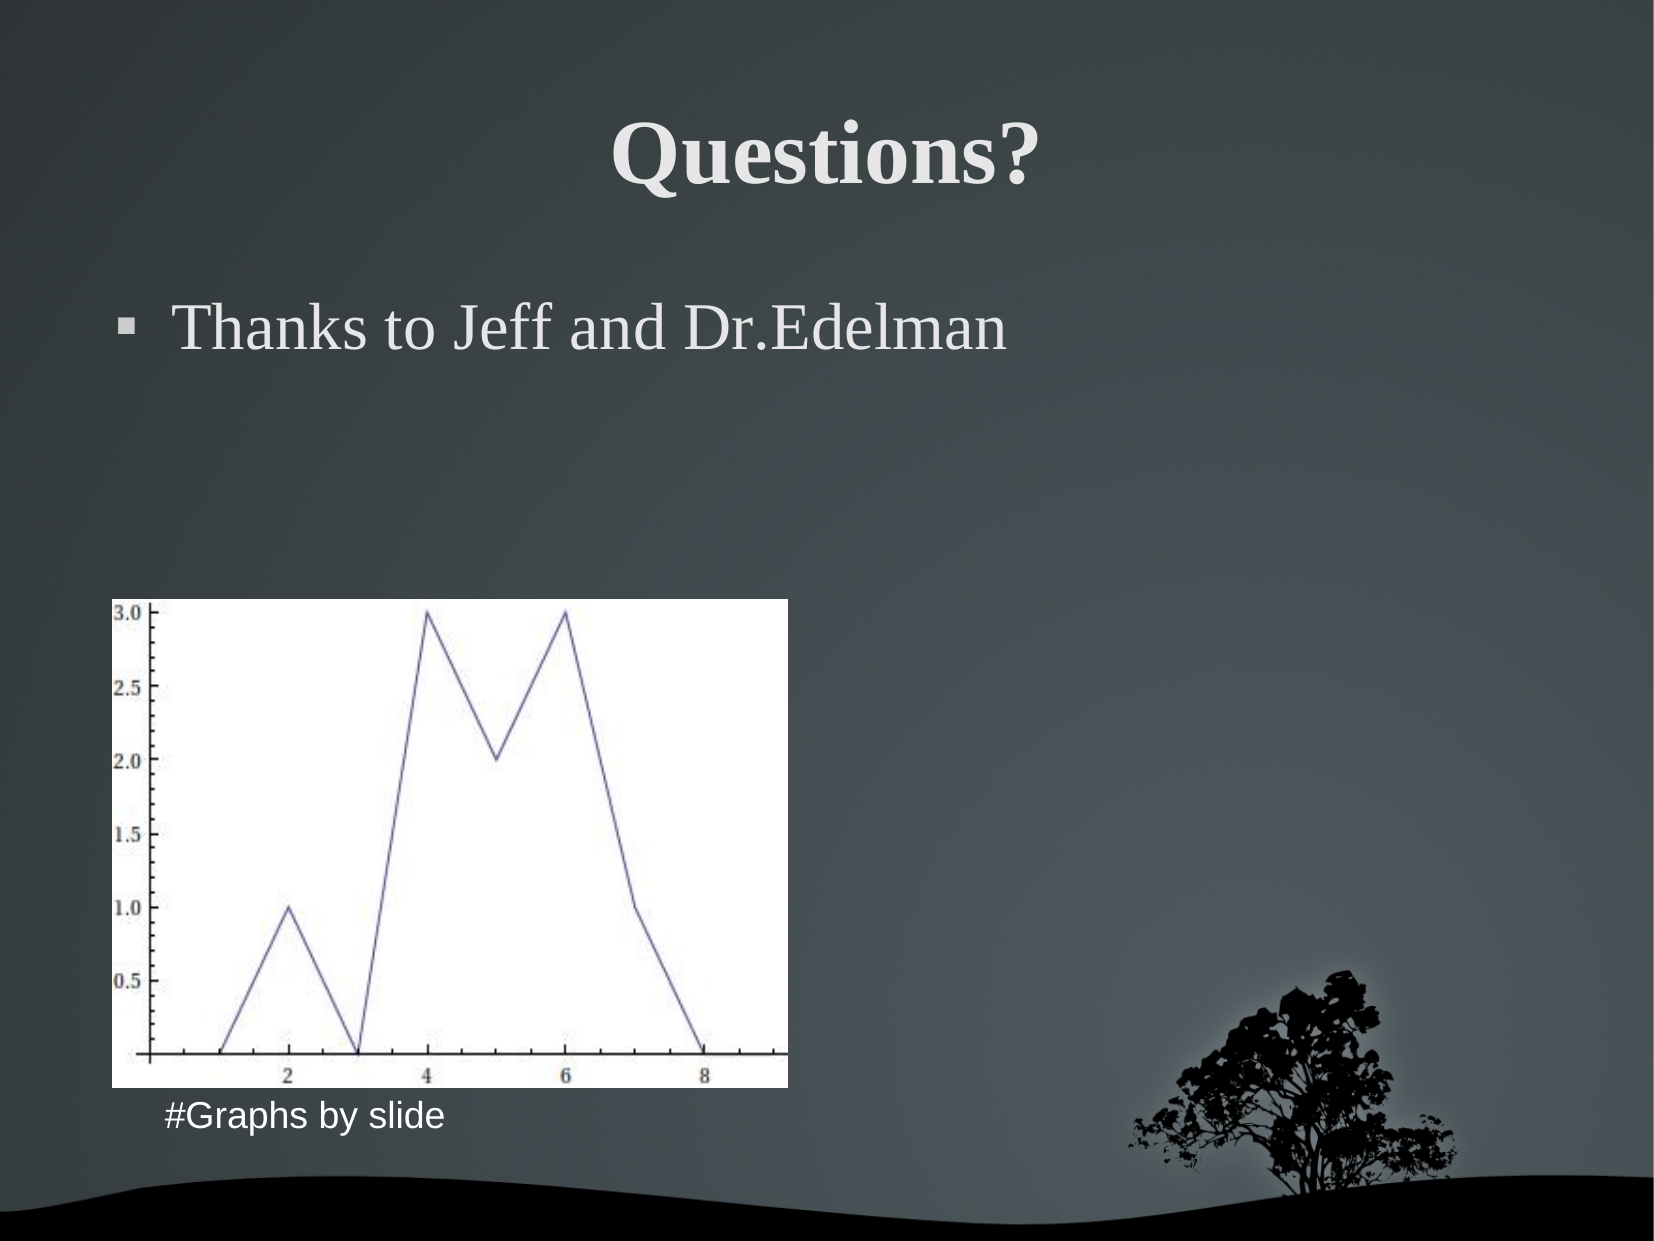

# Questions?
Thanks to Jeff and Dr.Edelman
#Graphs by slide